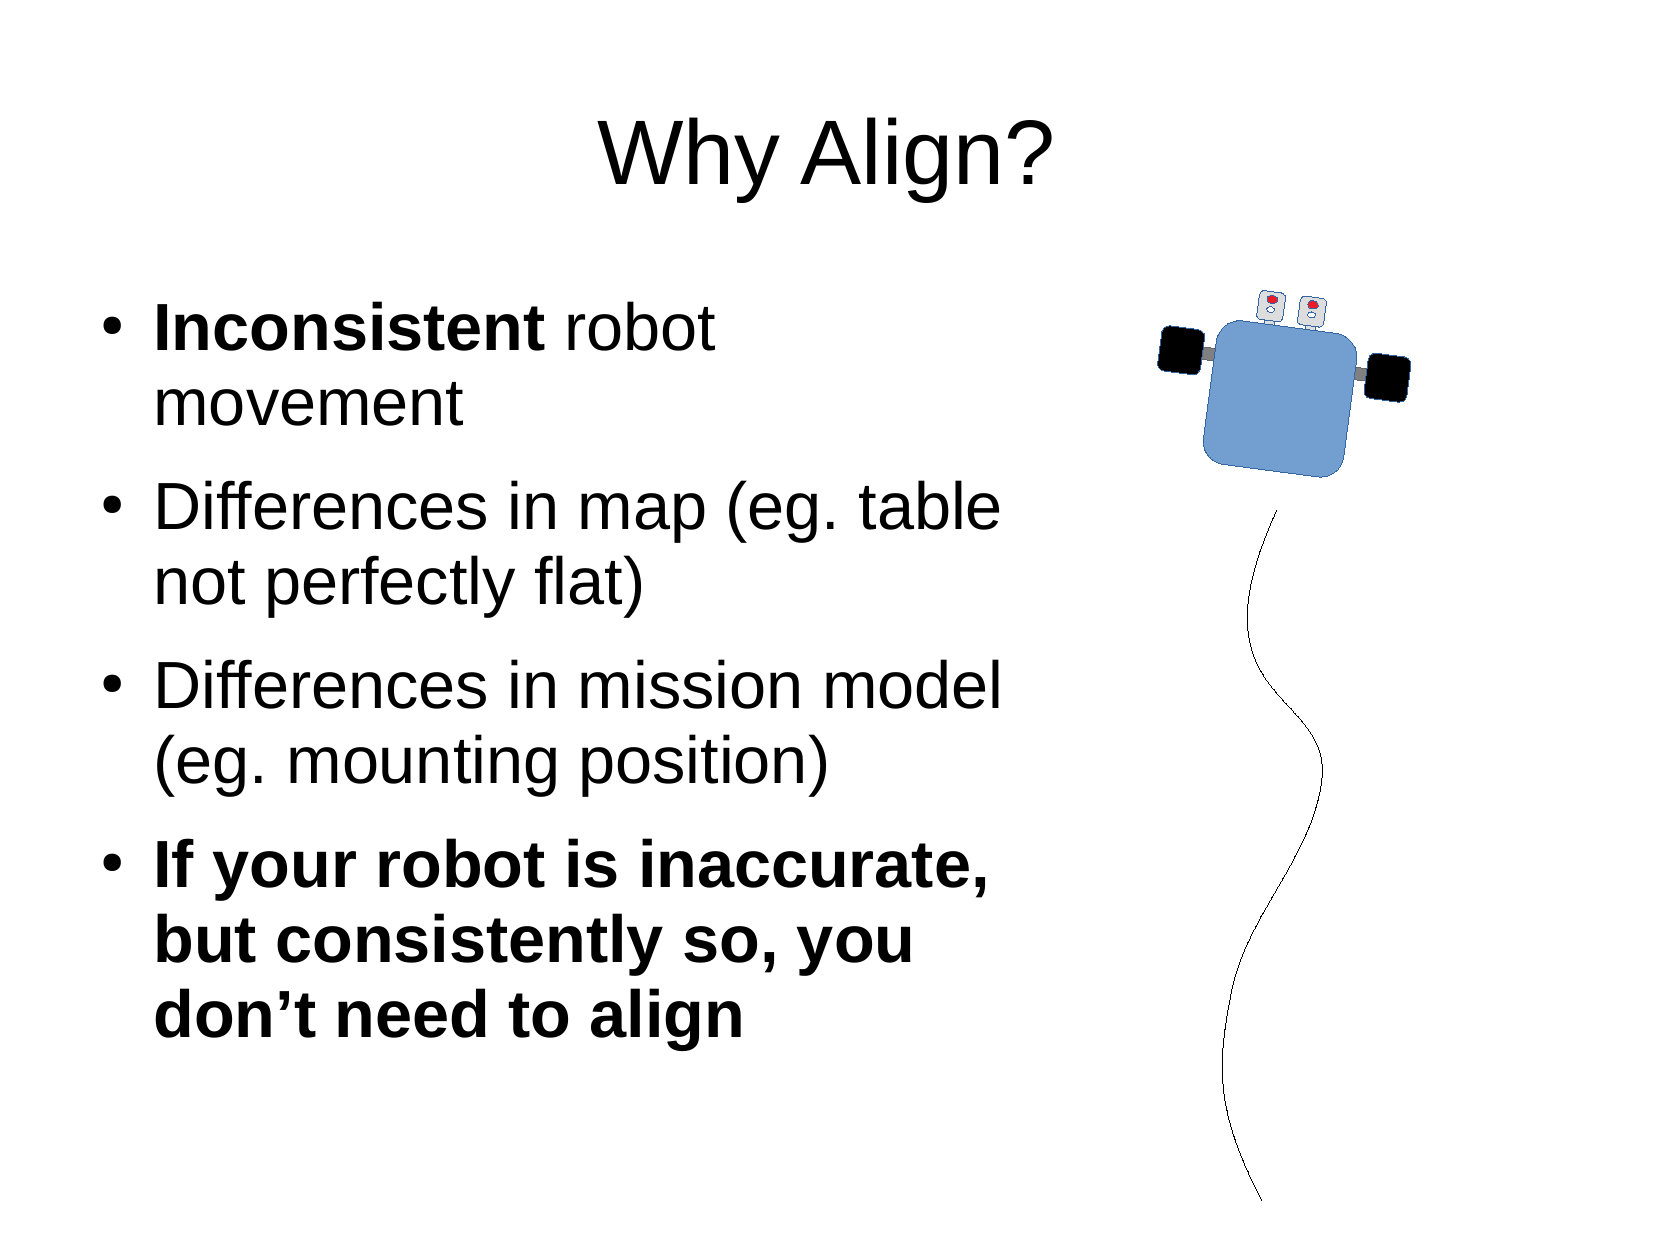

# Why Align?
Inconsistent robot movement
Differences in map (eg. table not perfectly flat)
Differences in mission model (eg. mounting position)
If your robot is inaccurate, but consistently so, you don’t need to align